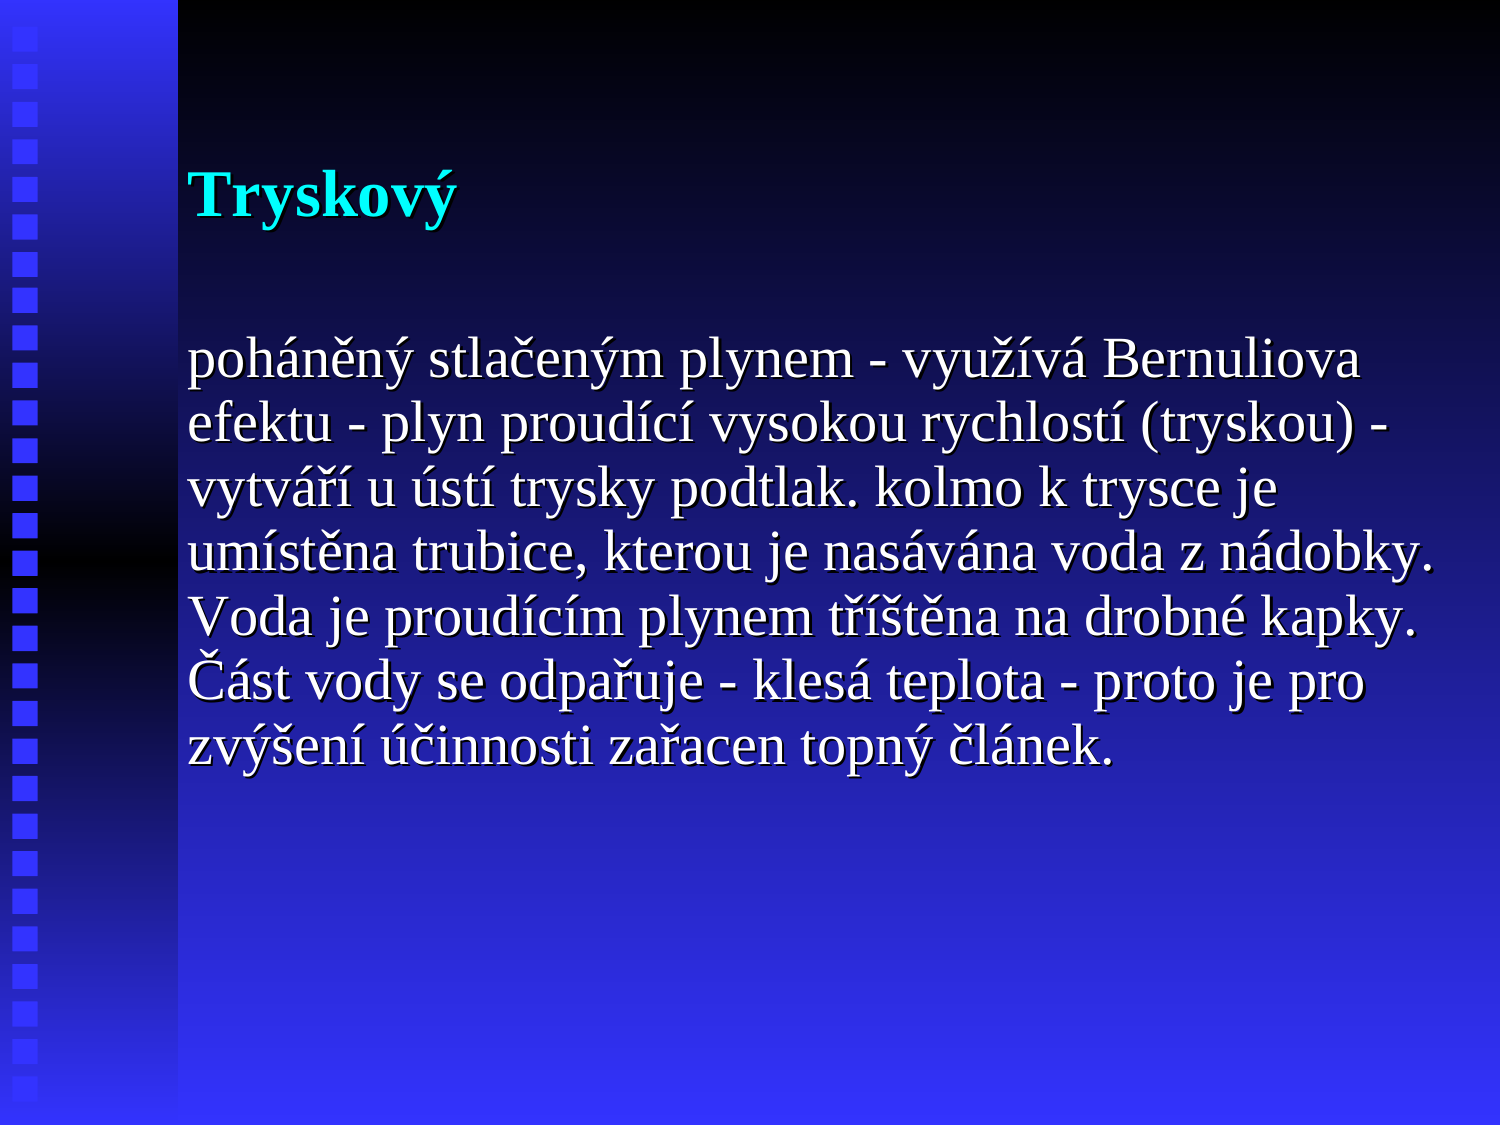

# Tryskový
poháněný stlačeným plynem - využívá Bernuliova efektu - plyn proudící vysokou rychlostí (tryskou) -vytváří u ústí trysky podtlak. kolmo k trysce je umístěna trubice, kterou je nasávána voda z nádobky. Voda je proudícím plynem tříštěna na drobné kapky. Část vody se odpařuje - klesá teplota - proto je pro zvýšení účinnosti zařacen topný článek.